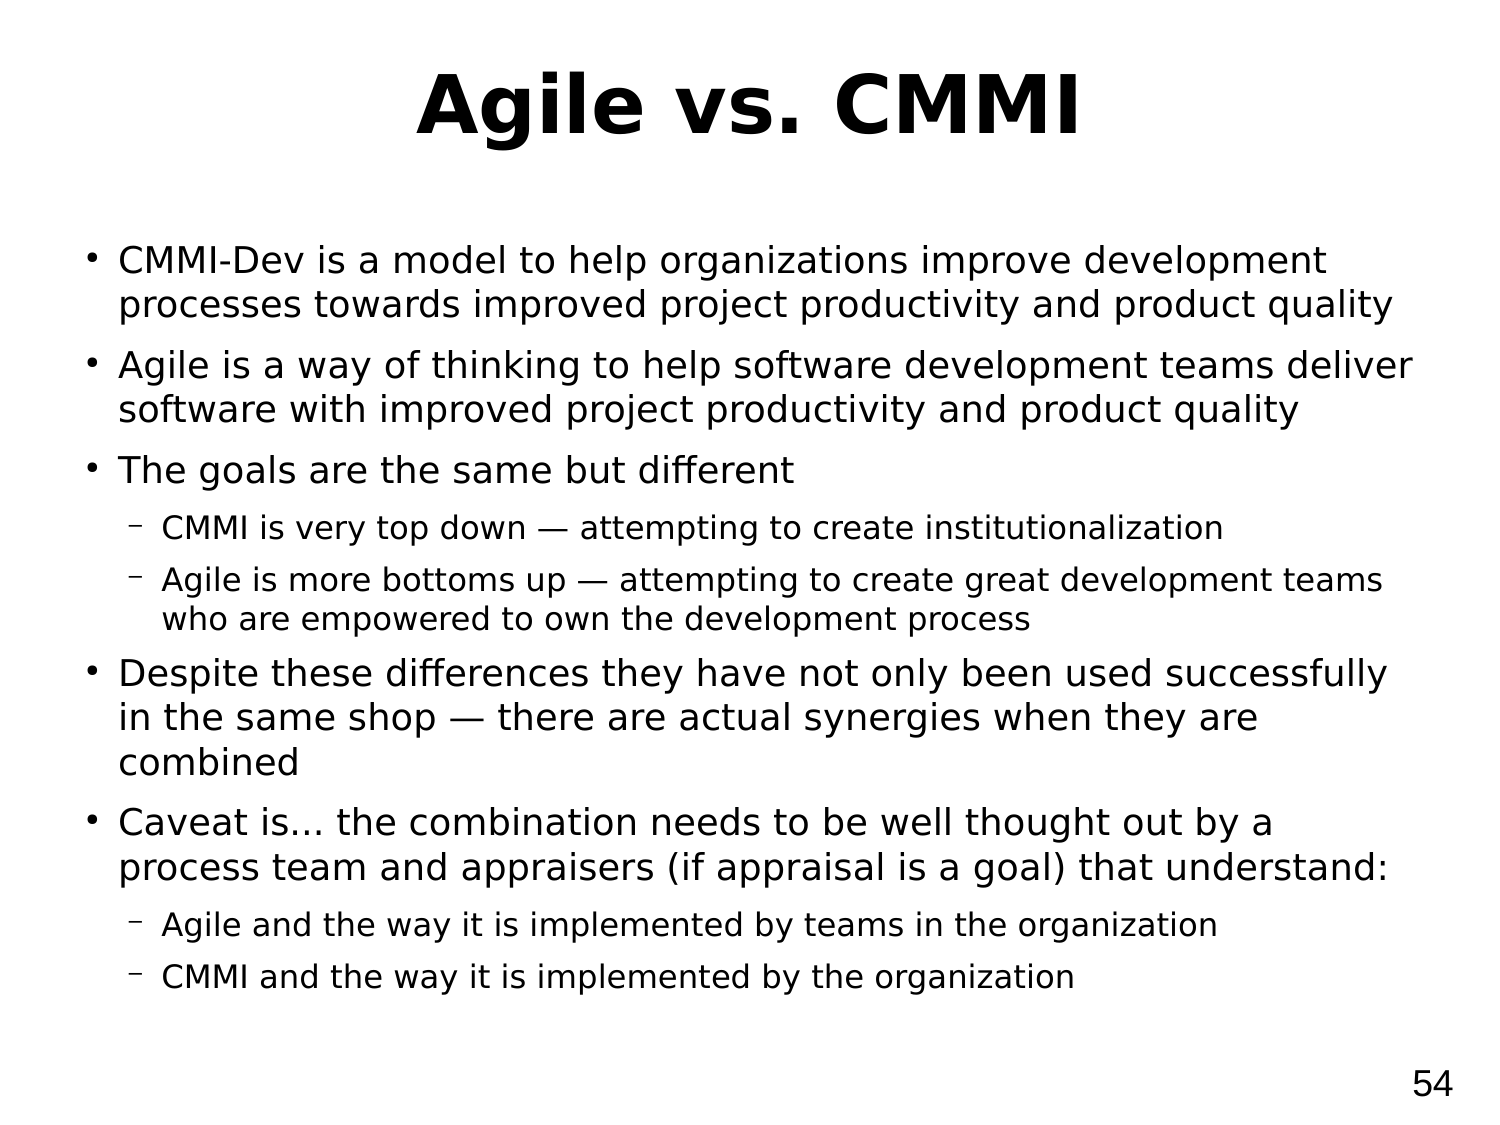

# Agile vs. CMMI
CMMI-Dev is a model to help organizations improve development processes towards improved project productivity and product quality
Agile is a way of thinking to help software development teams deliver software with improved project productivity and product quality
The goals are the same but different
CMMI is very top down — attempting to create institutionalization
Agile is more bottoms up — attempting to create great development teams who are empowered to own the development process
Despite these differences they have not only been used successfully in the same shop — there are actual synergies when they are combined
Caveat is... the combination needs to be well thought out by a process team and appraisers (if appraisal is a goal) that understand:
Agile and the way it is implemented by teams in the organization
CMMI and the way it is implemented by the organization